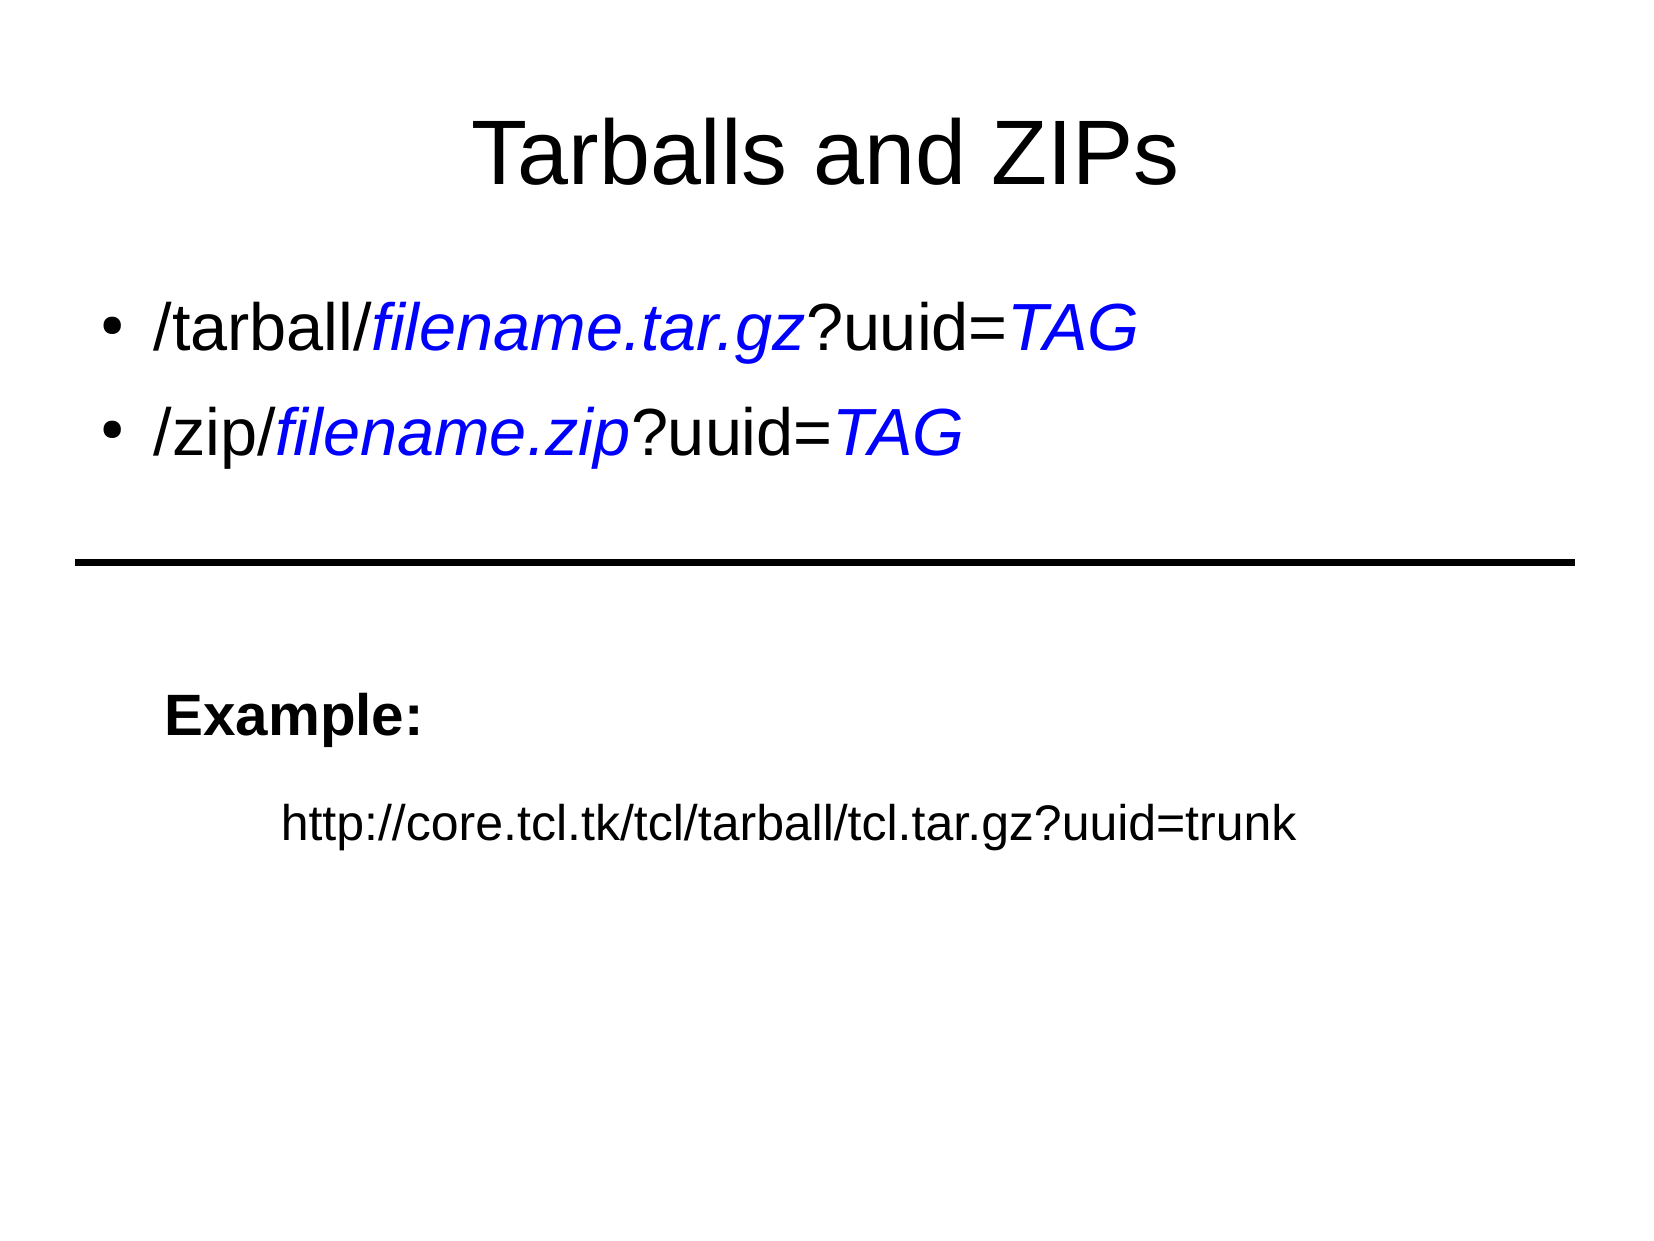

# Tarballs and ZIPs
/tarball/filename.tar.gz?uuid=TAG
/zip/filename.zip?uuid=TAG
Example:
http://core.tcl.tk/tcl/tarball/tcl.tar.gz?uuid=trunk